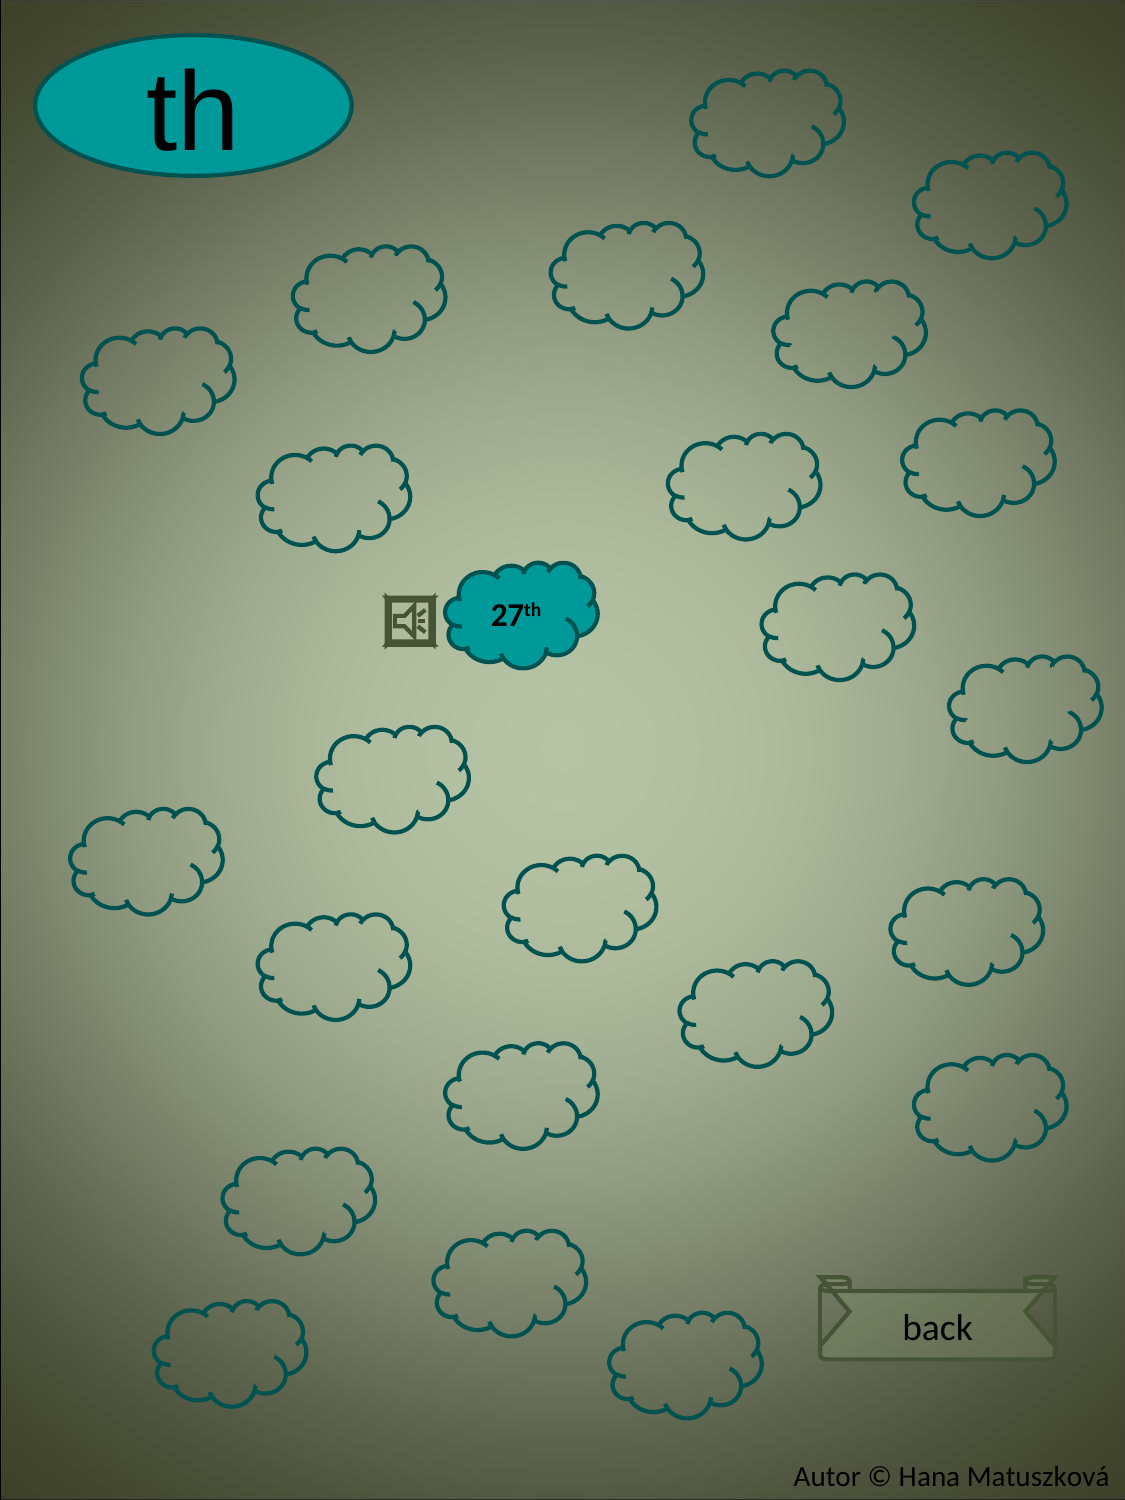

th
27th
back
Autor © Hana Matuszková